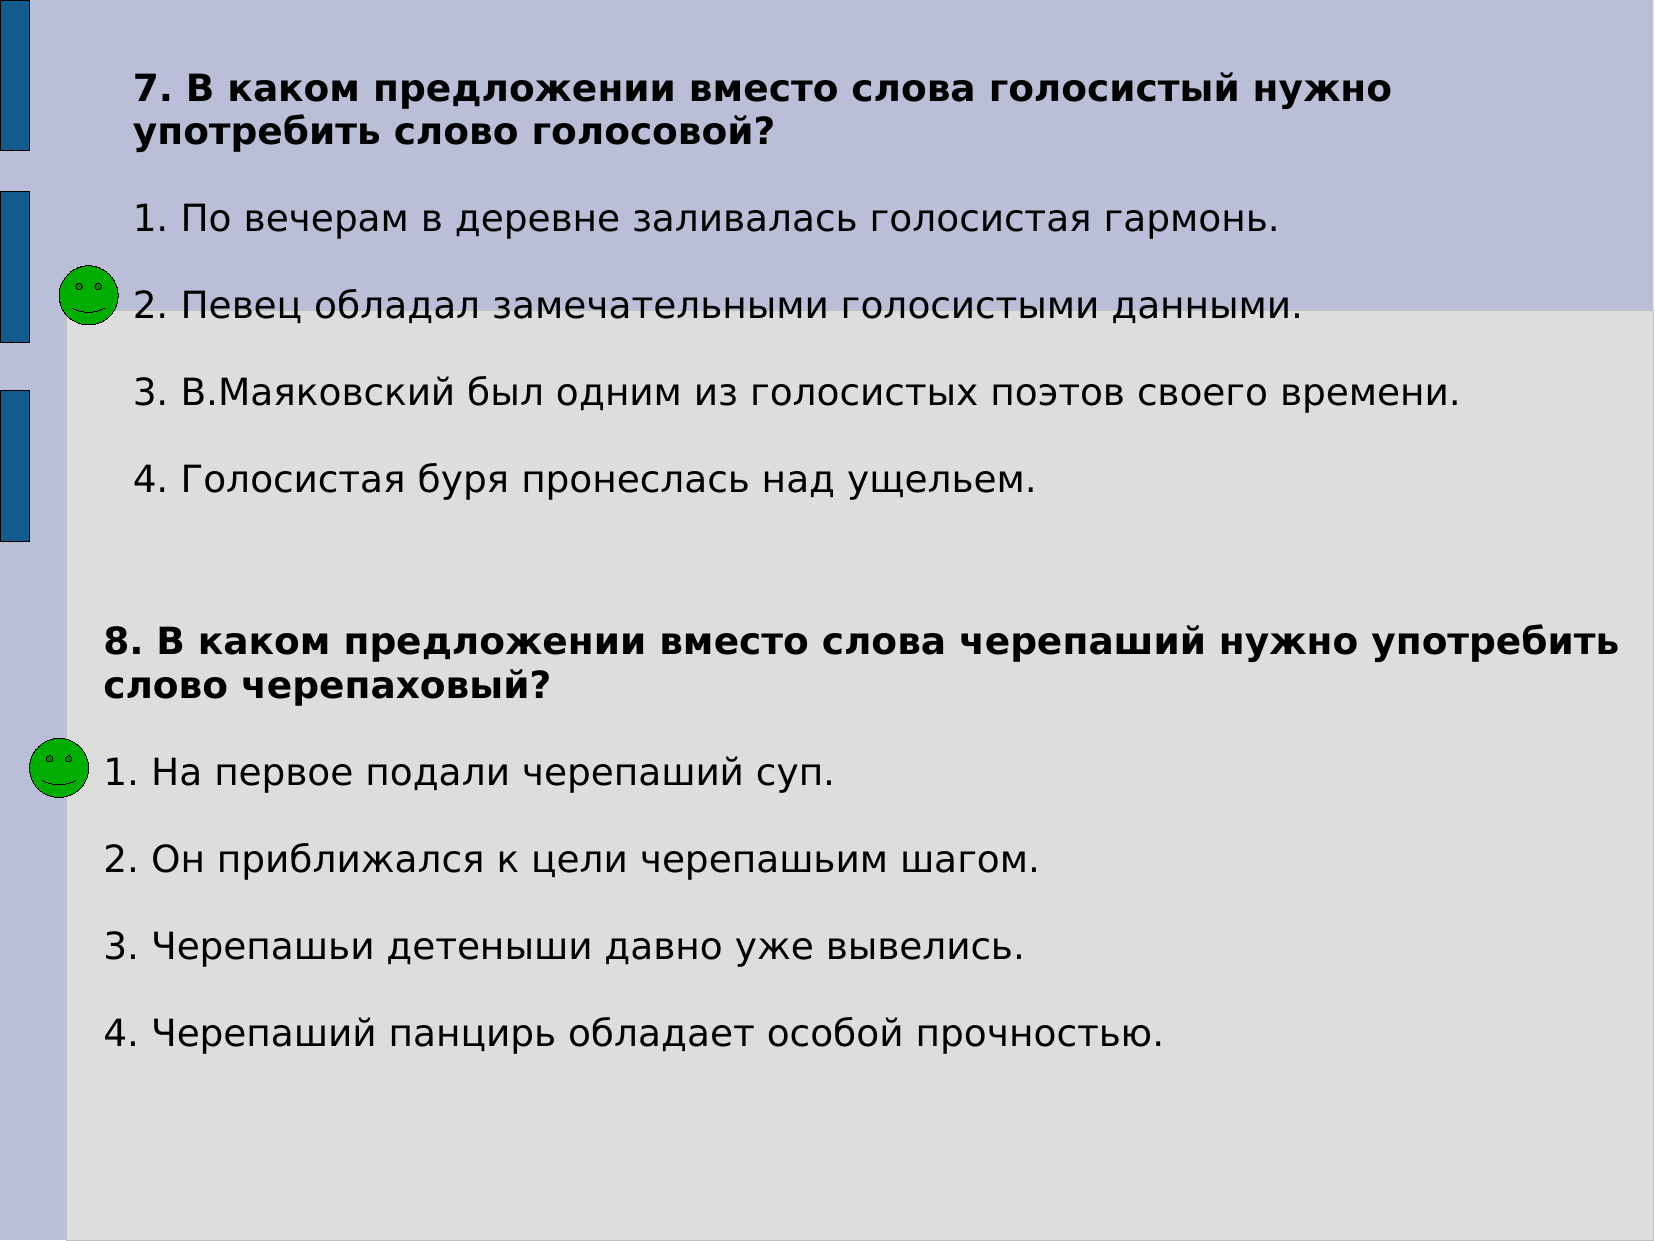

7. В каком предложении вместо слова голосистый нужно употребить слово голосовой?
1. По вечерам в деревне заливалась голосистая гармонь.
2. Певец обладал замечательными голосистыми данными.
3. В.Маяковский был одним из голосистых поэтов своего времени.
4. Голосистая буря пронеслась над ущельем.
8. В каком предложении вместо слова черепаший нужно употребить
слово черепаховый?
1. На первое подали черепаший суп.
2. Он приближался к цели черепашьим шагом.
3. Черепашьи детеныши давно уже вывелись.
4. Черепаший панцирь обладает особой прочностью.